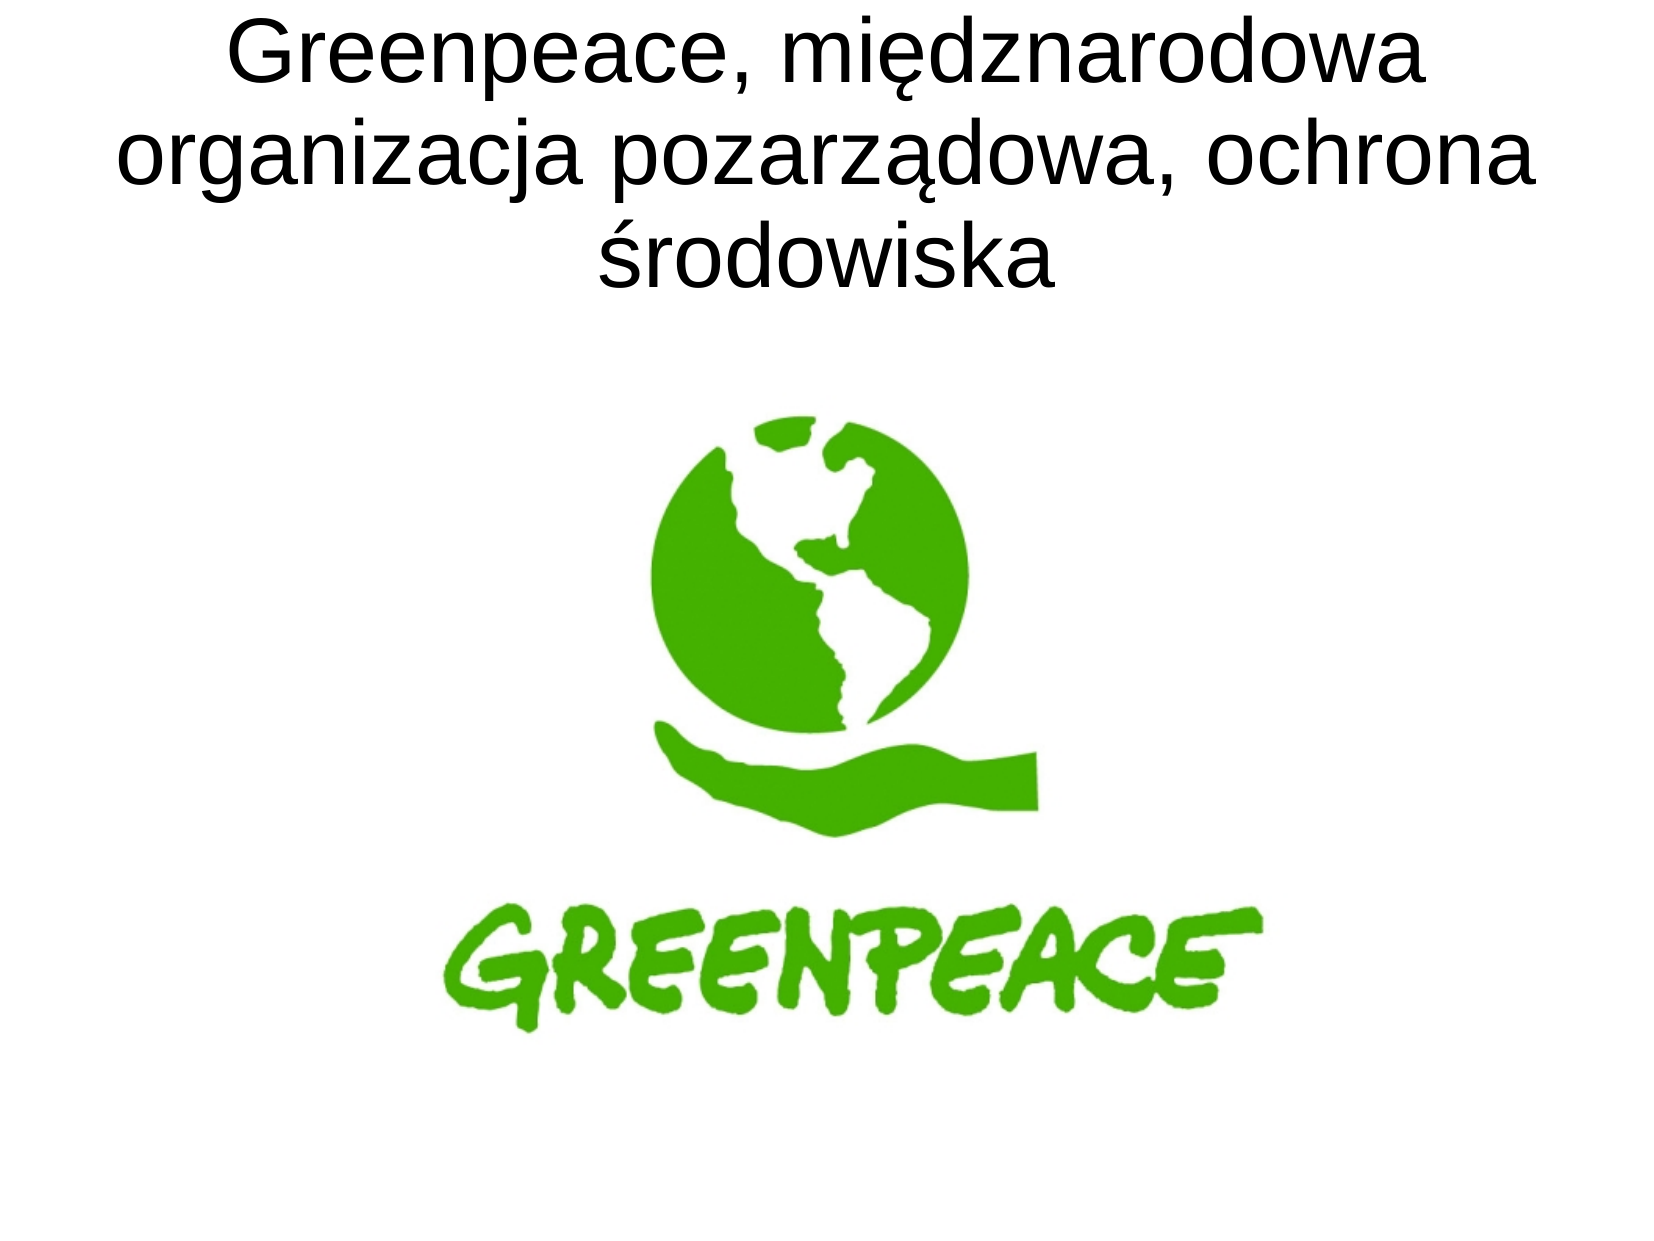

# Greenpeace, międznarodowa organizacja pozarządowa, ochrona środowiska